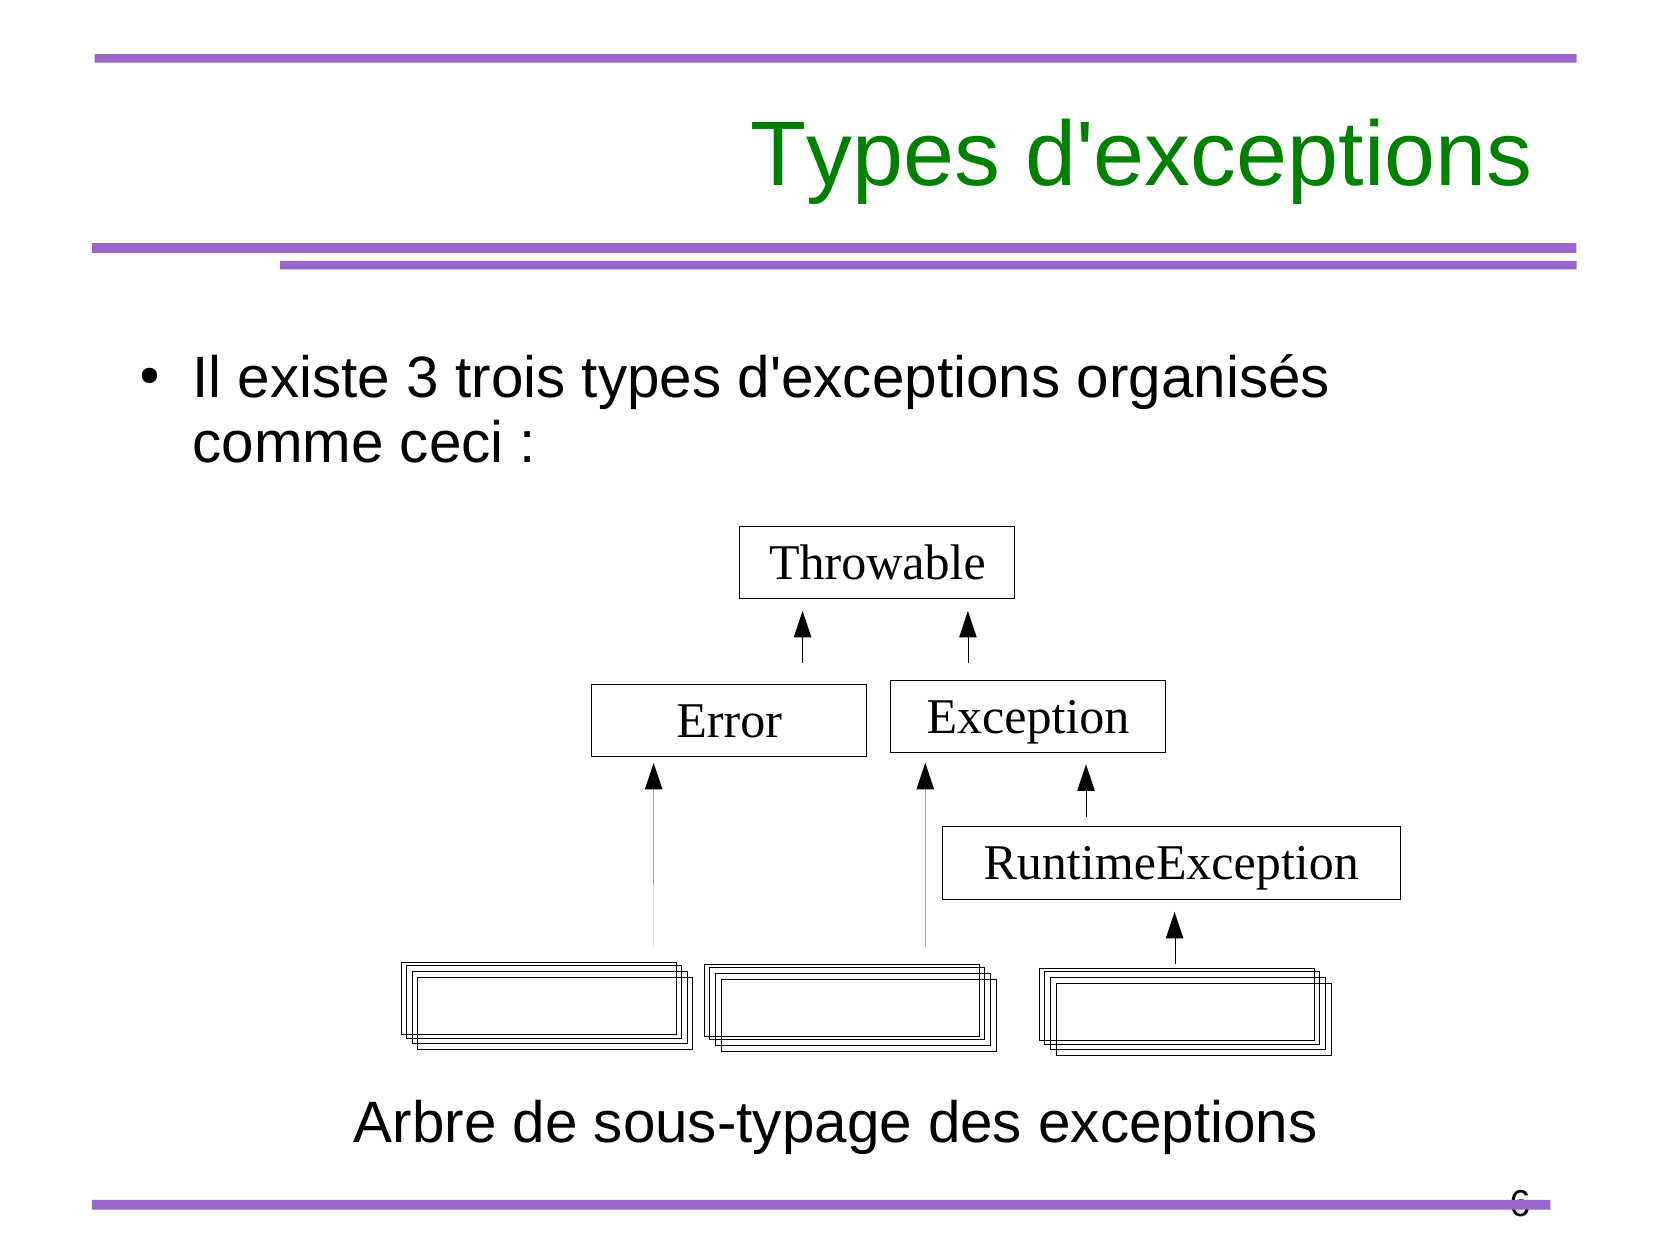

# Types d'exceptions
Il existe 3 trois types d'exceptions organisés comme ceci :
Arbre de sous-typage des exceptions
Throwable
Exception
Error
RuntimeException